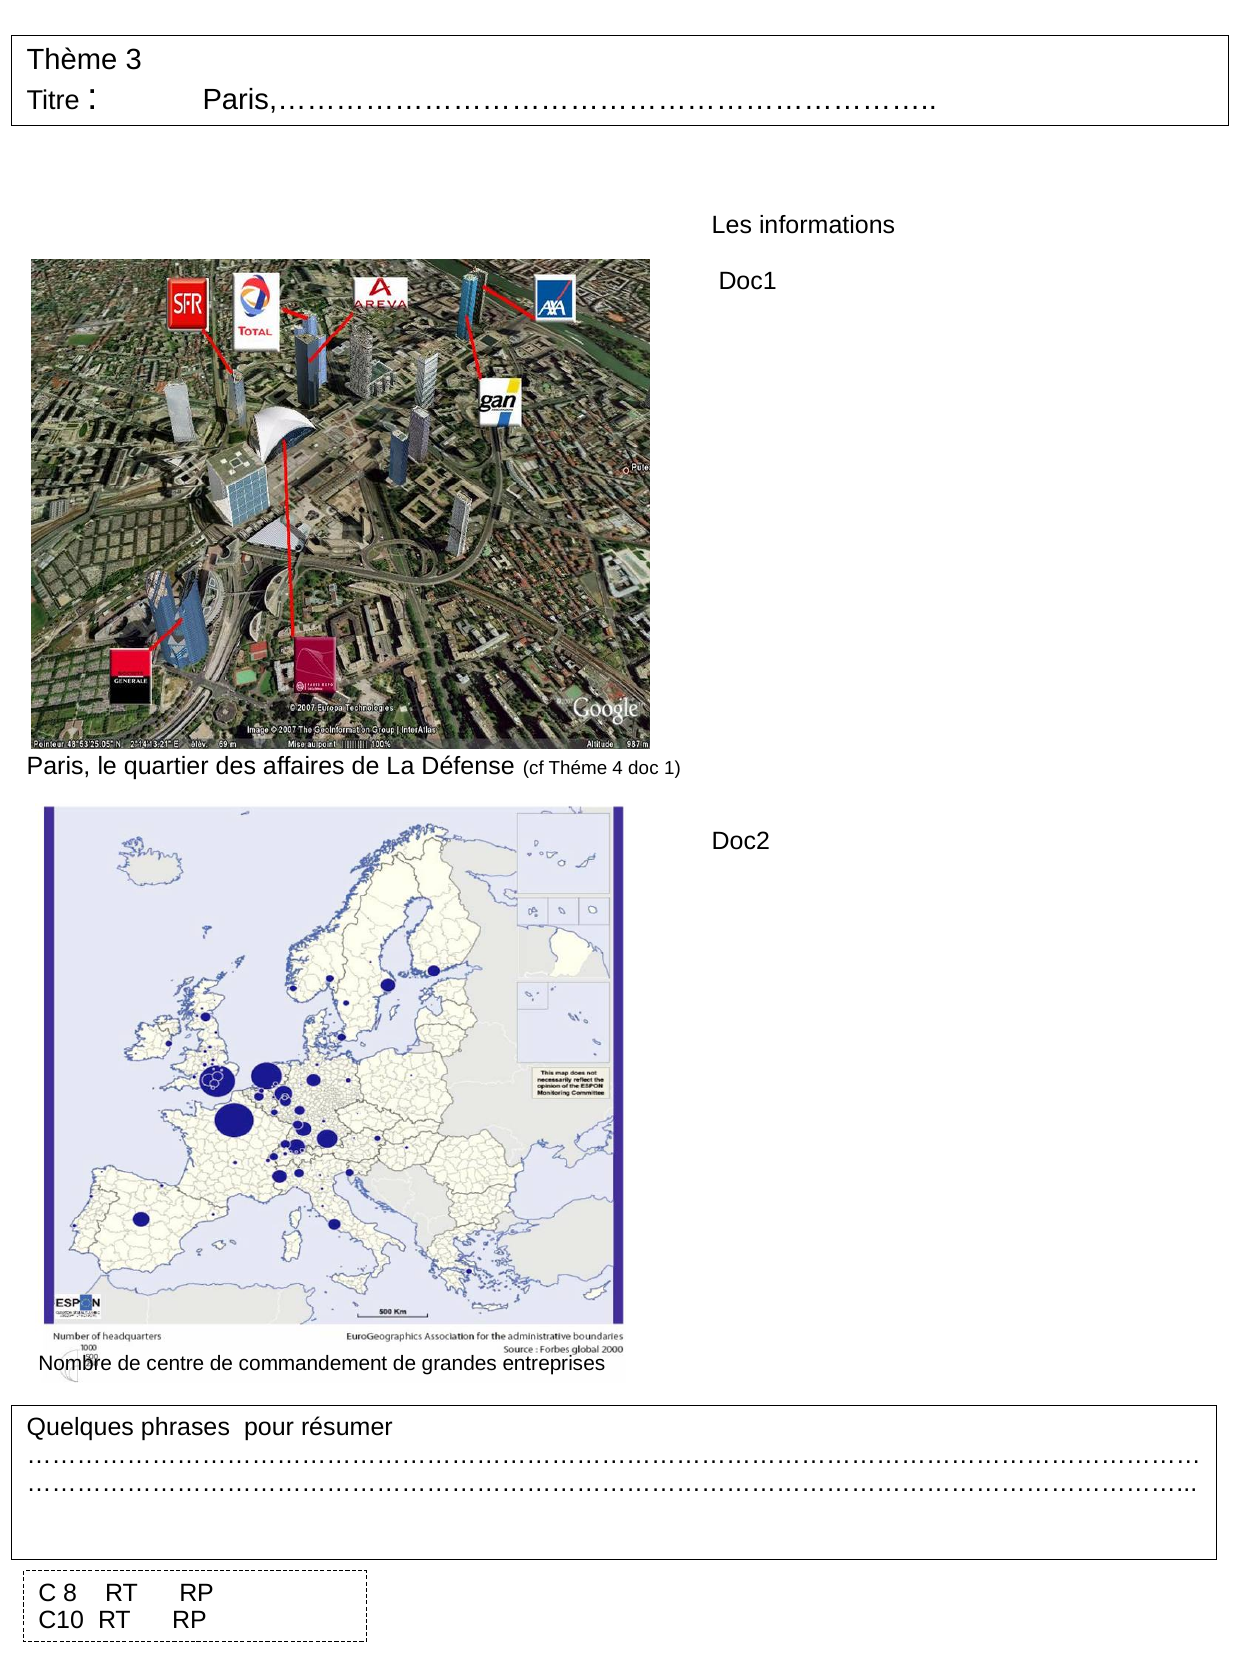

Thème 3
Titre : Paris,…………………………………………………………..
Les informations
 Doc1
Doc2
Paris, le quartier des affaires de La Défense (cf Théme 4 doc 1)
Nombre de centre de commandement de grandes entreprises
Quelques phrases pour résumer
………………………………………………………………………………………………………………………………………………………………………………………………………………………………………………………...
C 8 RT RP
C10 RT RP